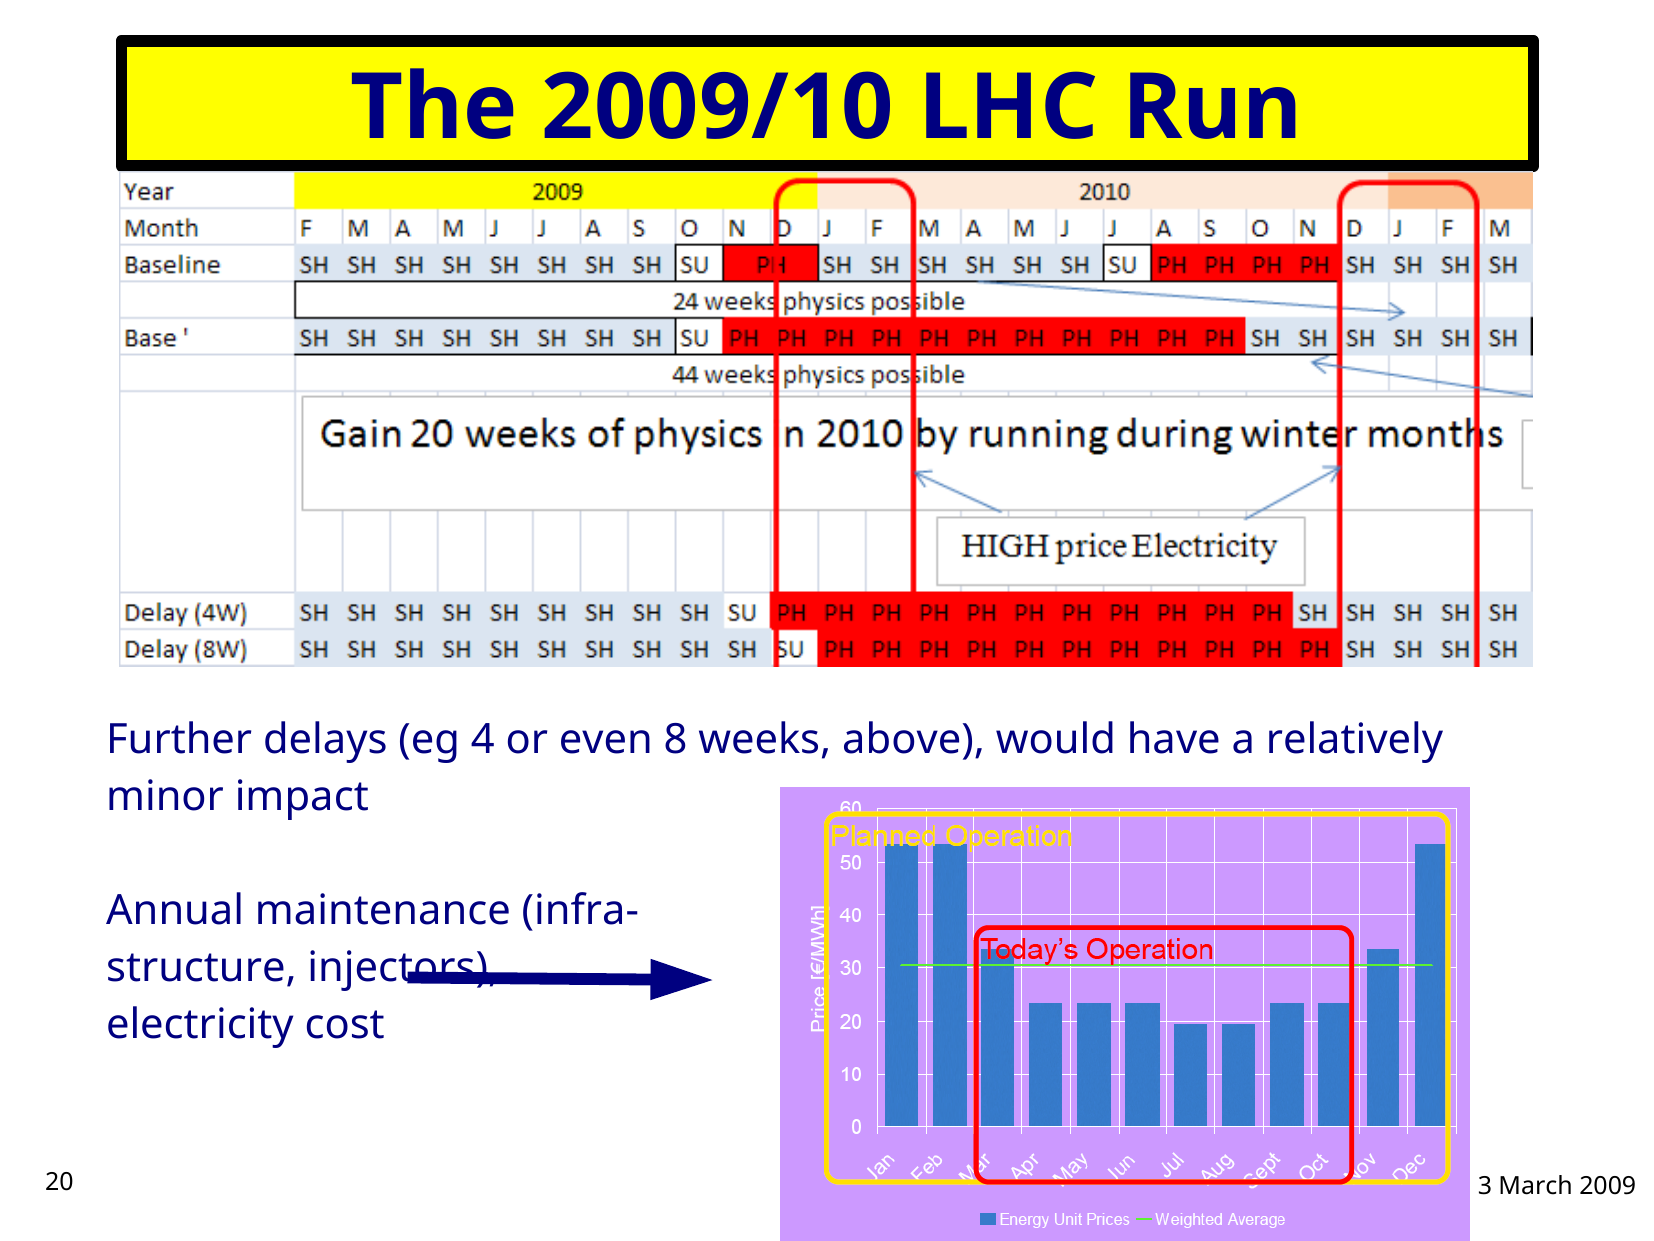

# The 2009/10 LHC Run
Further delays (eg 4 or even 8 weeks, above), would have a relatively minor impact
Annual maintenance (infra-
structure, injectors),
electricity cost
20